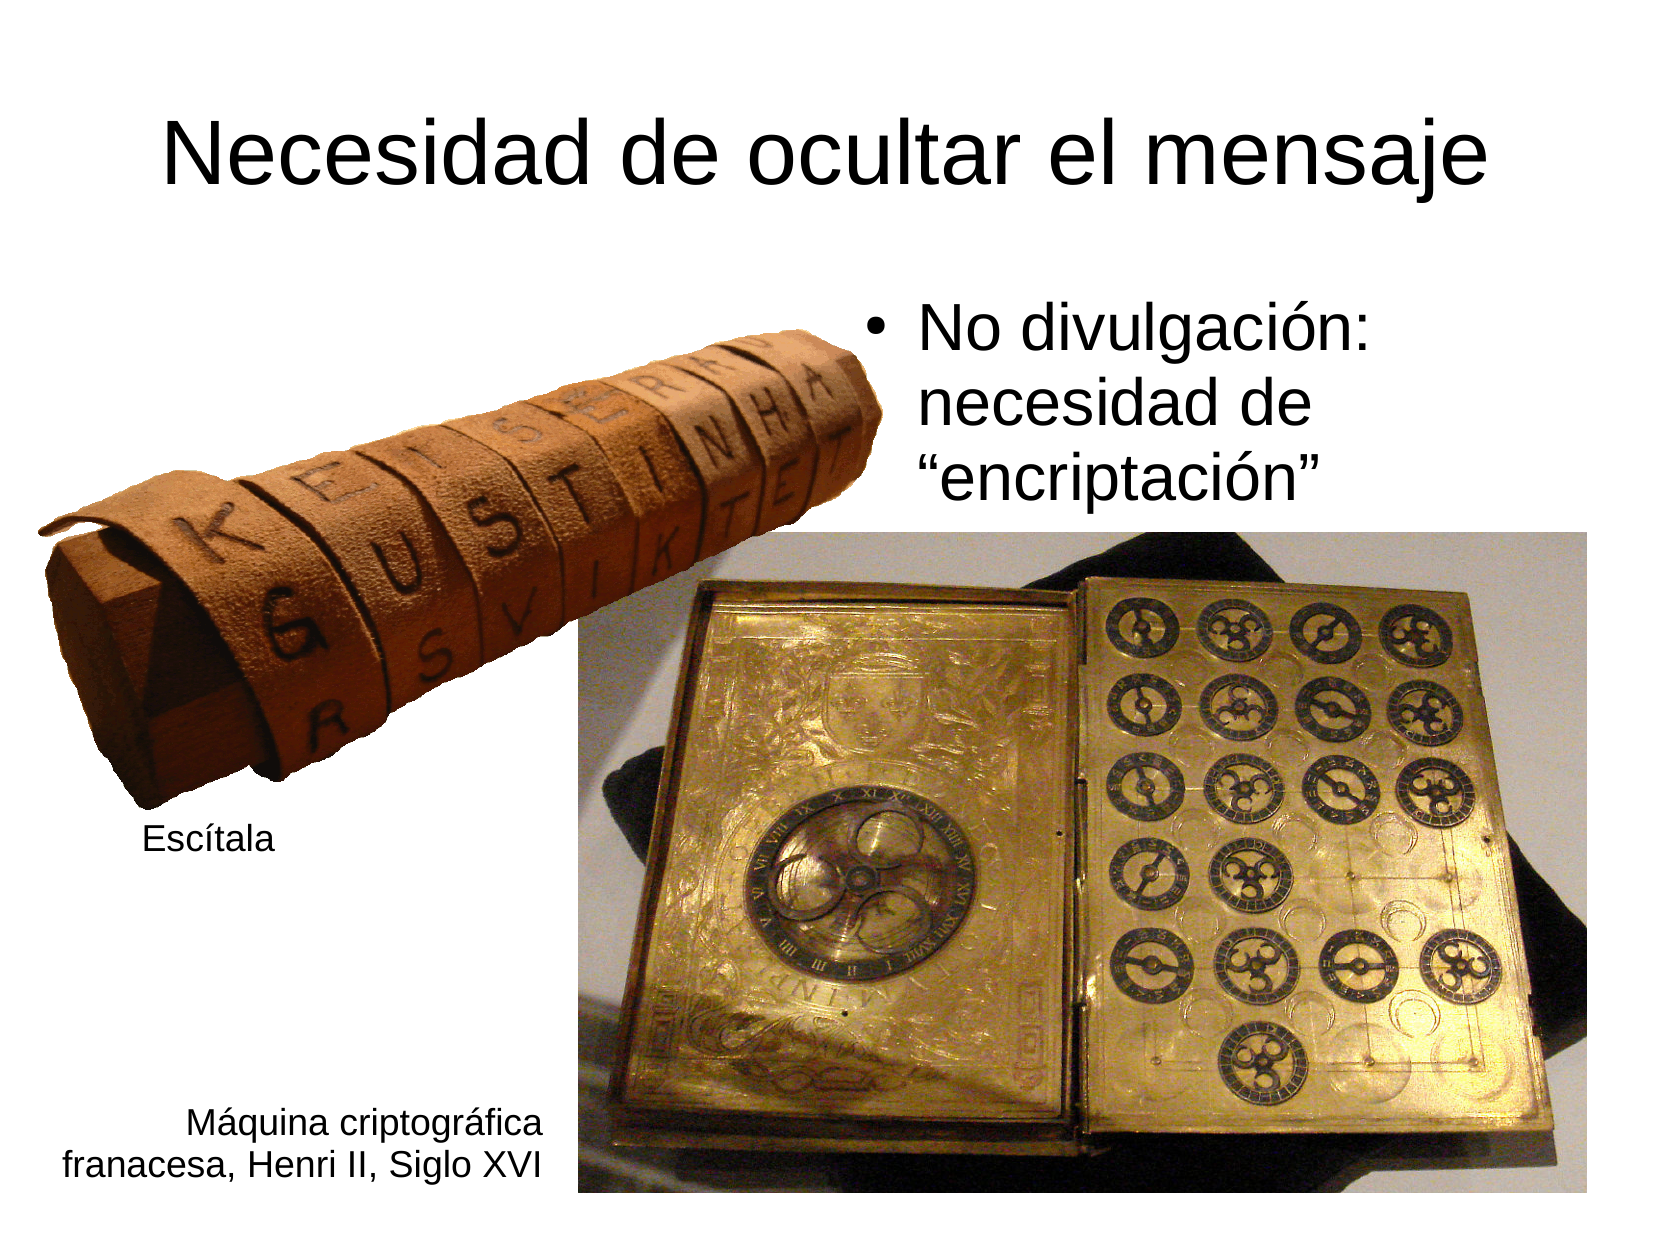

# Necesidad de ocultar el mensaje
No divulgación: necesidad de “encriptación”
Escítala
Máquina criptográfica
franacesa, Henri II, Siglo XVI